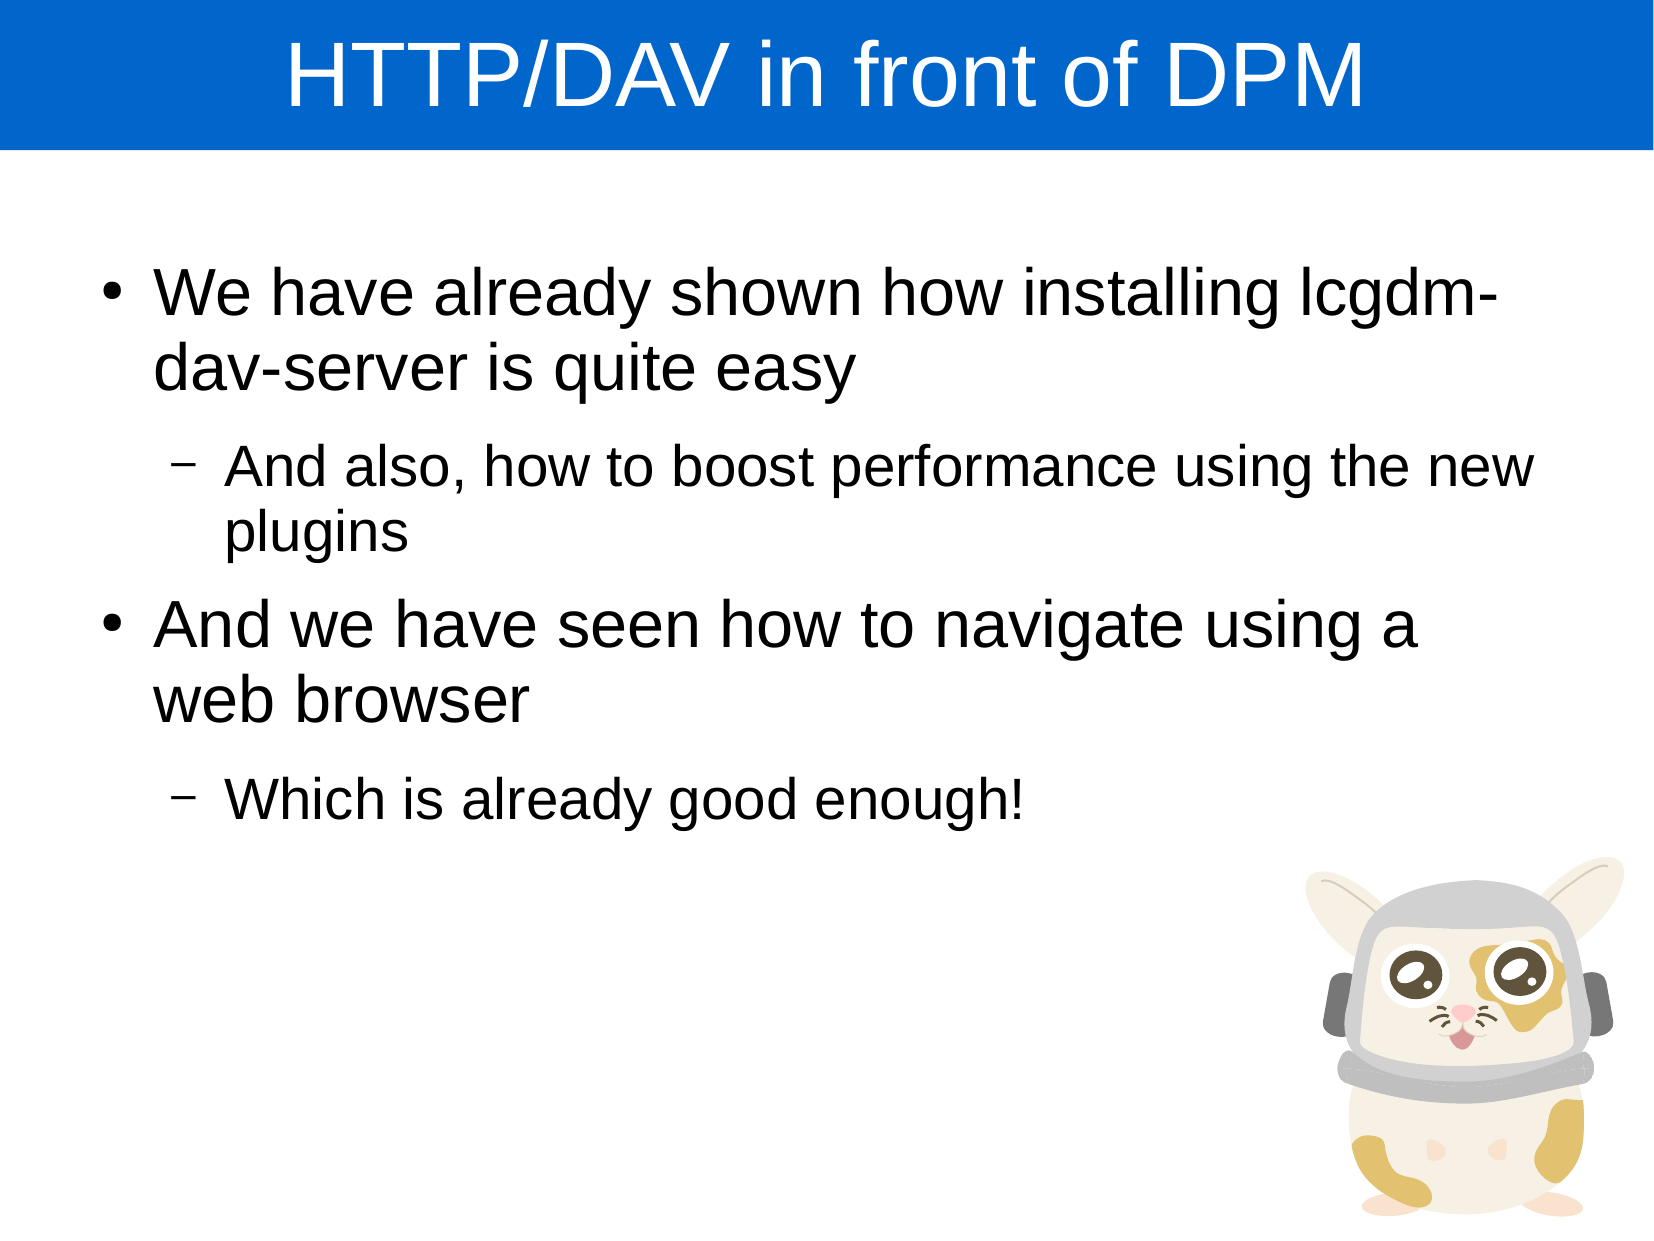

# HTTP/DAV in front of DPM
We have already shown how installing lcgdm-dav-server is quite easy
And also, how to boost performance using the new plugins
And we have seen how to navigate using a web browser
Which is already good enough!